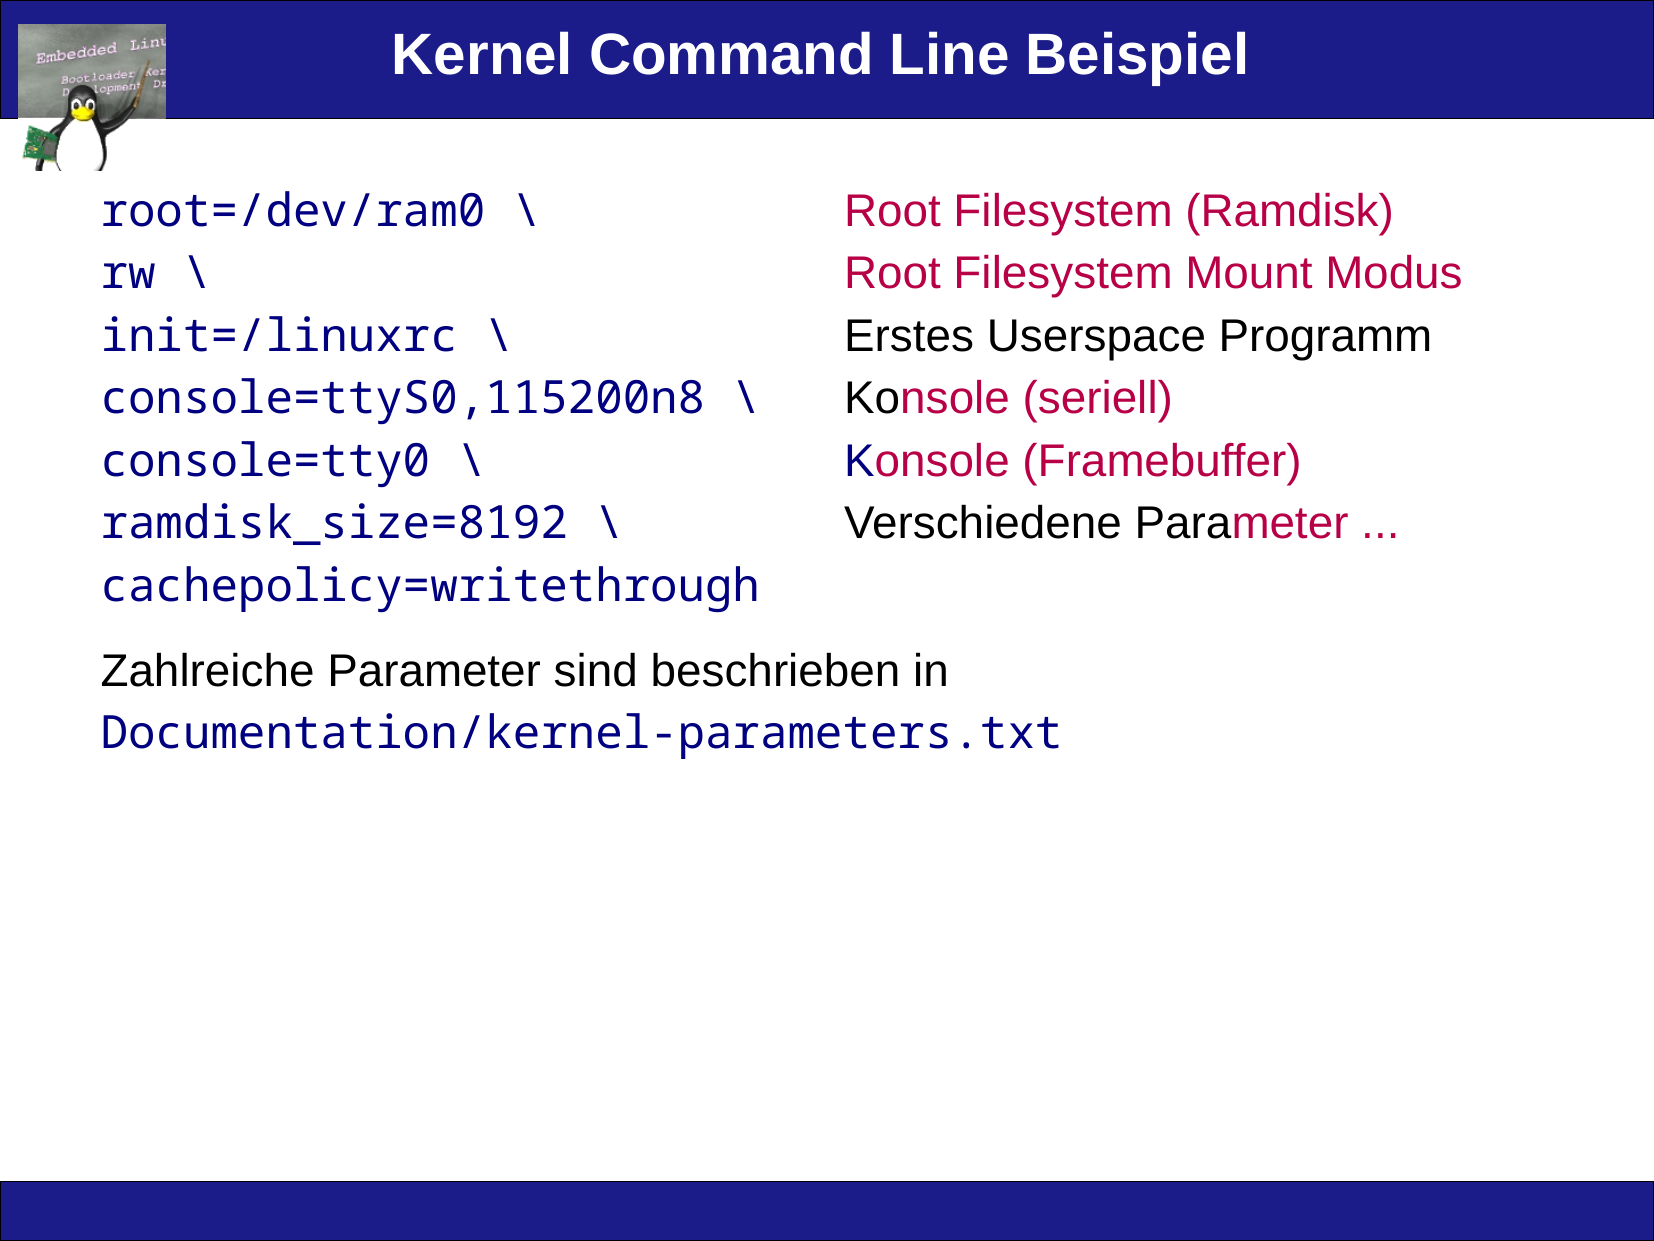

# Kernel Command Line Beispiel
root=/dev/ram0 \	Root Filesystem (Ramdisk)
rw \	Root Filesystem Mount Modus
init=/linuxrc \	Erstes Userspace Programm
console=ttyS0,115200n8 \ 	Konsole (seriell)
console=tty0 \ 	Konsole (Framebuffer)
ramdisk_size=8192 \	Verschiedene Parameter ...
cachepolicy=writethrough
Zahlreiche Parameter sind beschrieben in Documentation/kernel-parameters.txt